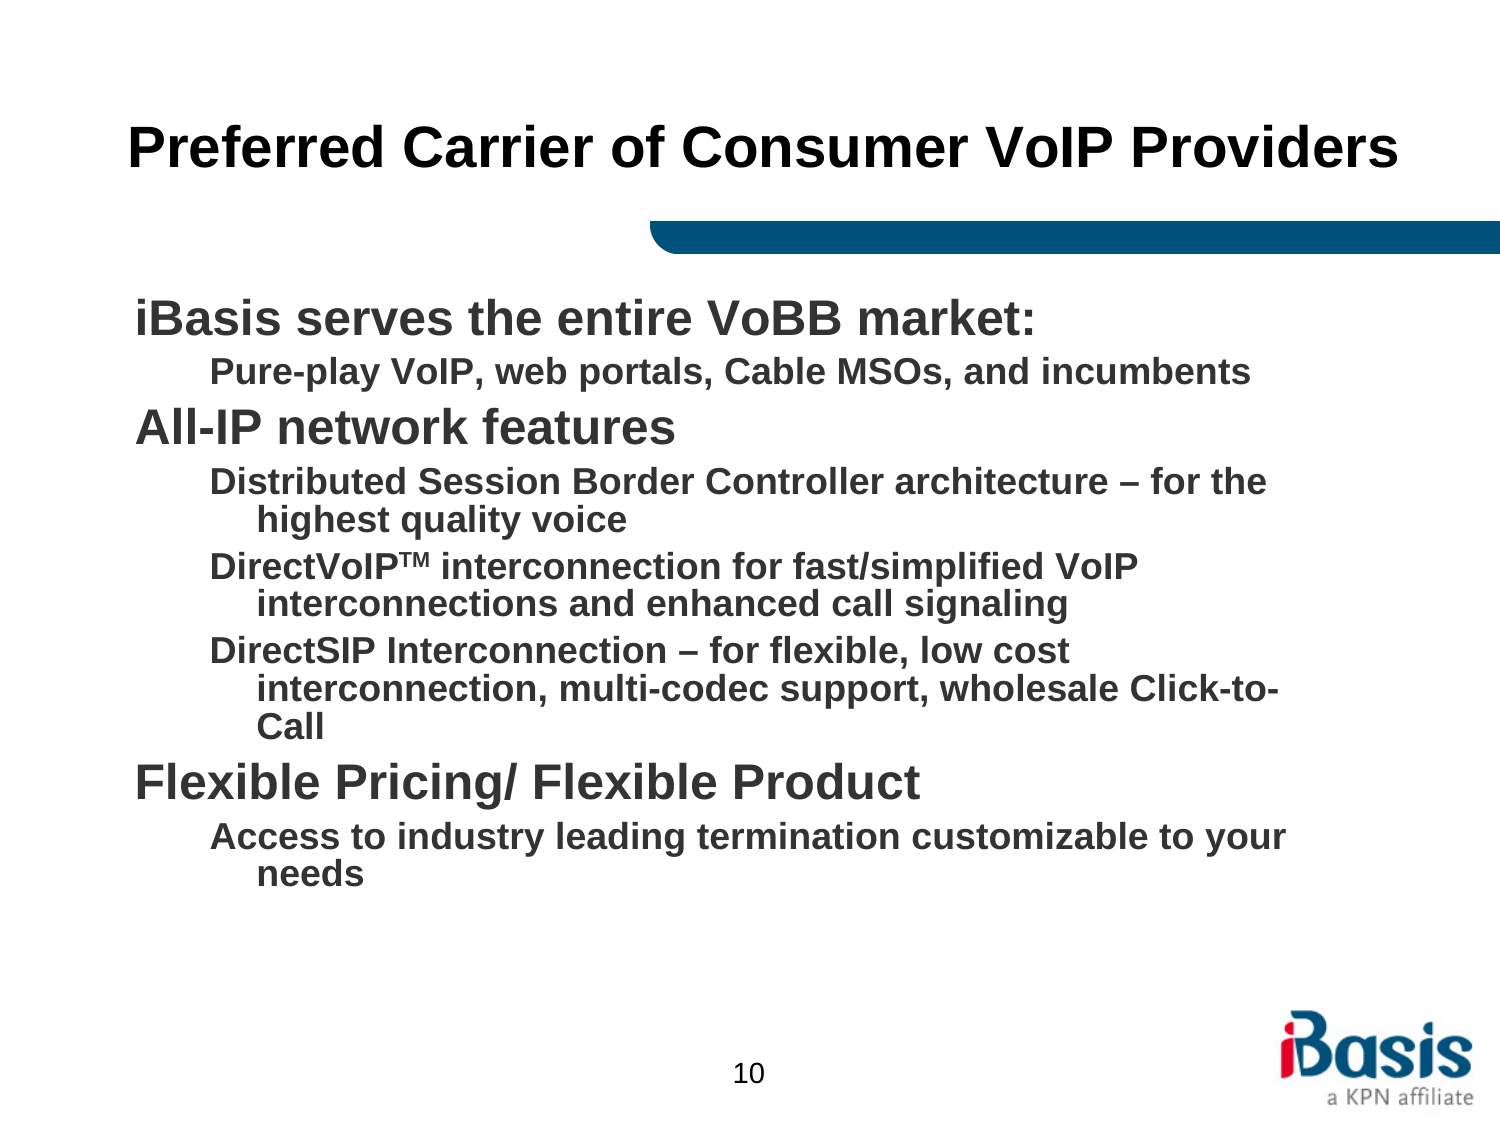

# Preferred Carrier of Consumer VoIP Providers
iBasis serves the entire VoBB market:
Pure-play VoIP, web portals, Cable MSOs, and incumbents
All-IP network features
Distributed Session Border Controller architecture – for the highest quality voice
DirectVoIPTM interconnection for fast/simplified VoIP interconnections and enhanced call signaling
DirectSIP Interconnection – for flexible, low cost interconnection, multi-codec support, wholesale Click-to-Call
Flexible Pricing/ Flexible Product
Access to industry leading termination customizable to your needs